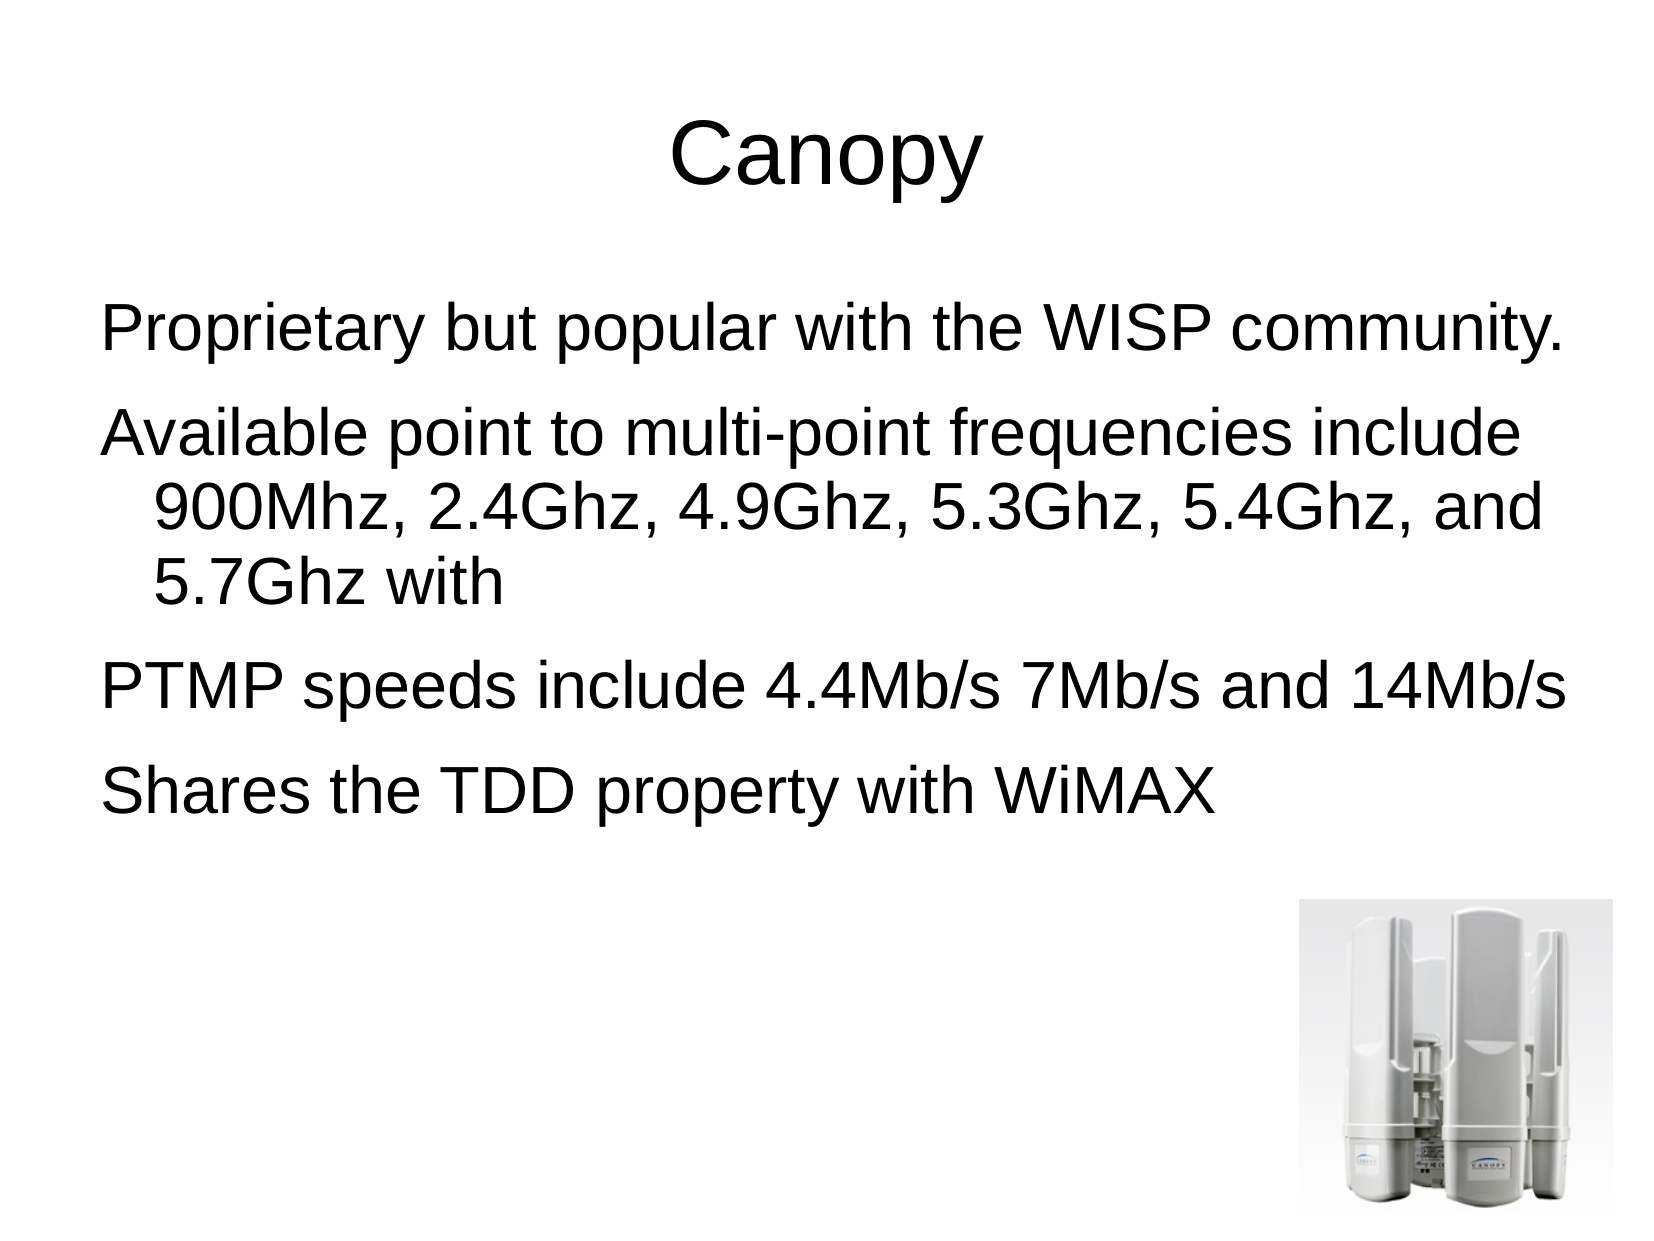

# Canopy
Proprietary but popular with the WISP community.
Available point to multi-point frequencies include 900Mhz, 2.4Ghz, 4.9Ghz, 5.3Ghz, 5.4Ghz, and 5.7Ghz with
PTMP speeds include 4.4Mb/s 7Mb/s and 14Mb/s
Shares the TDD property with WiMAX